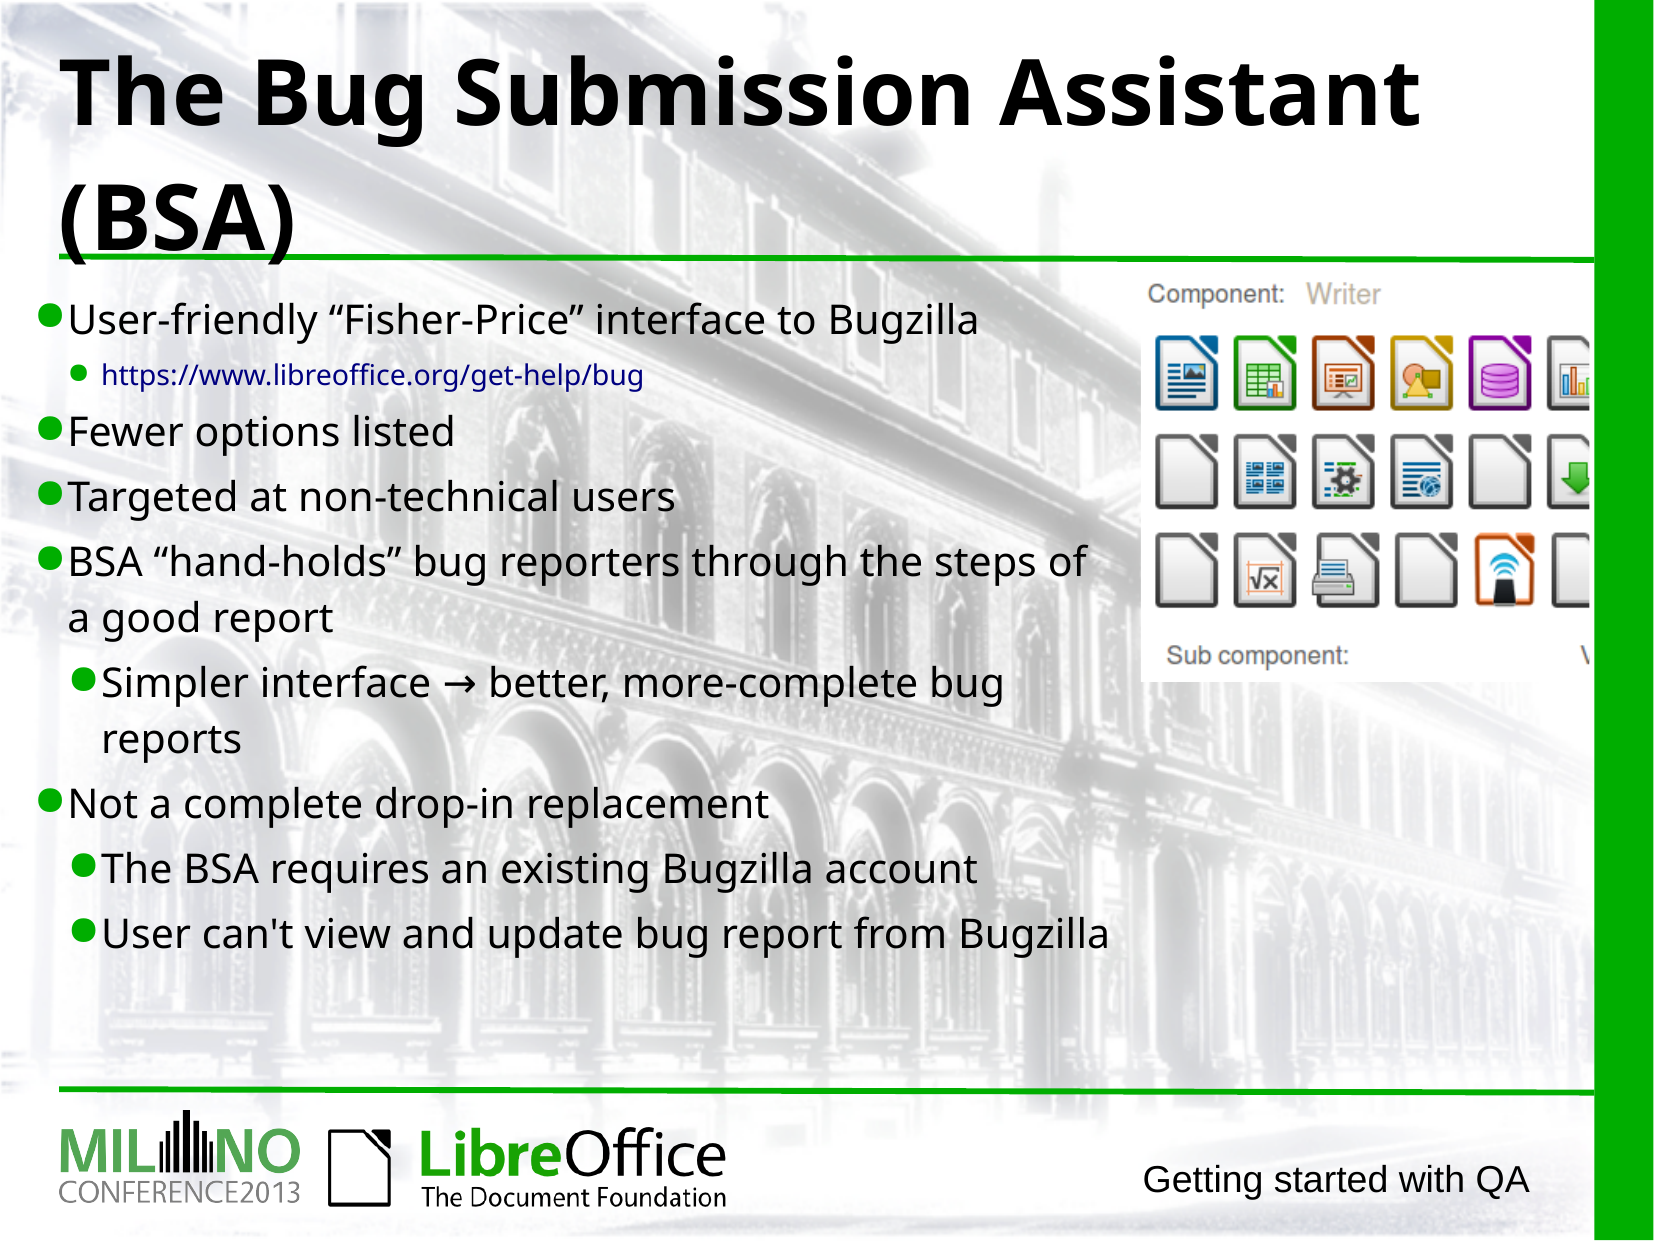

# The Bug Submission Assistant (BSA)
User-friendly “Fisher-Price” interface to Bugzilla
https://www.libreoffice.org/get-help/bug
Fewer options listed
Targeted at non-technical users
BSA “hand-holds” bug reporters through the steps of a good report
Simpler interface → better, more-complete bug reports
Not a complete drop-in replacement
The BSA requires an existing Bugzilla account
User can't view and update bug report from Bugzilla